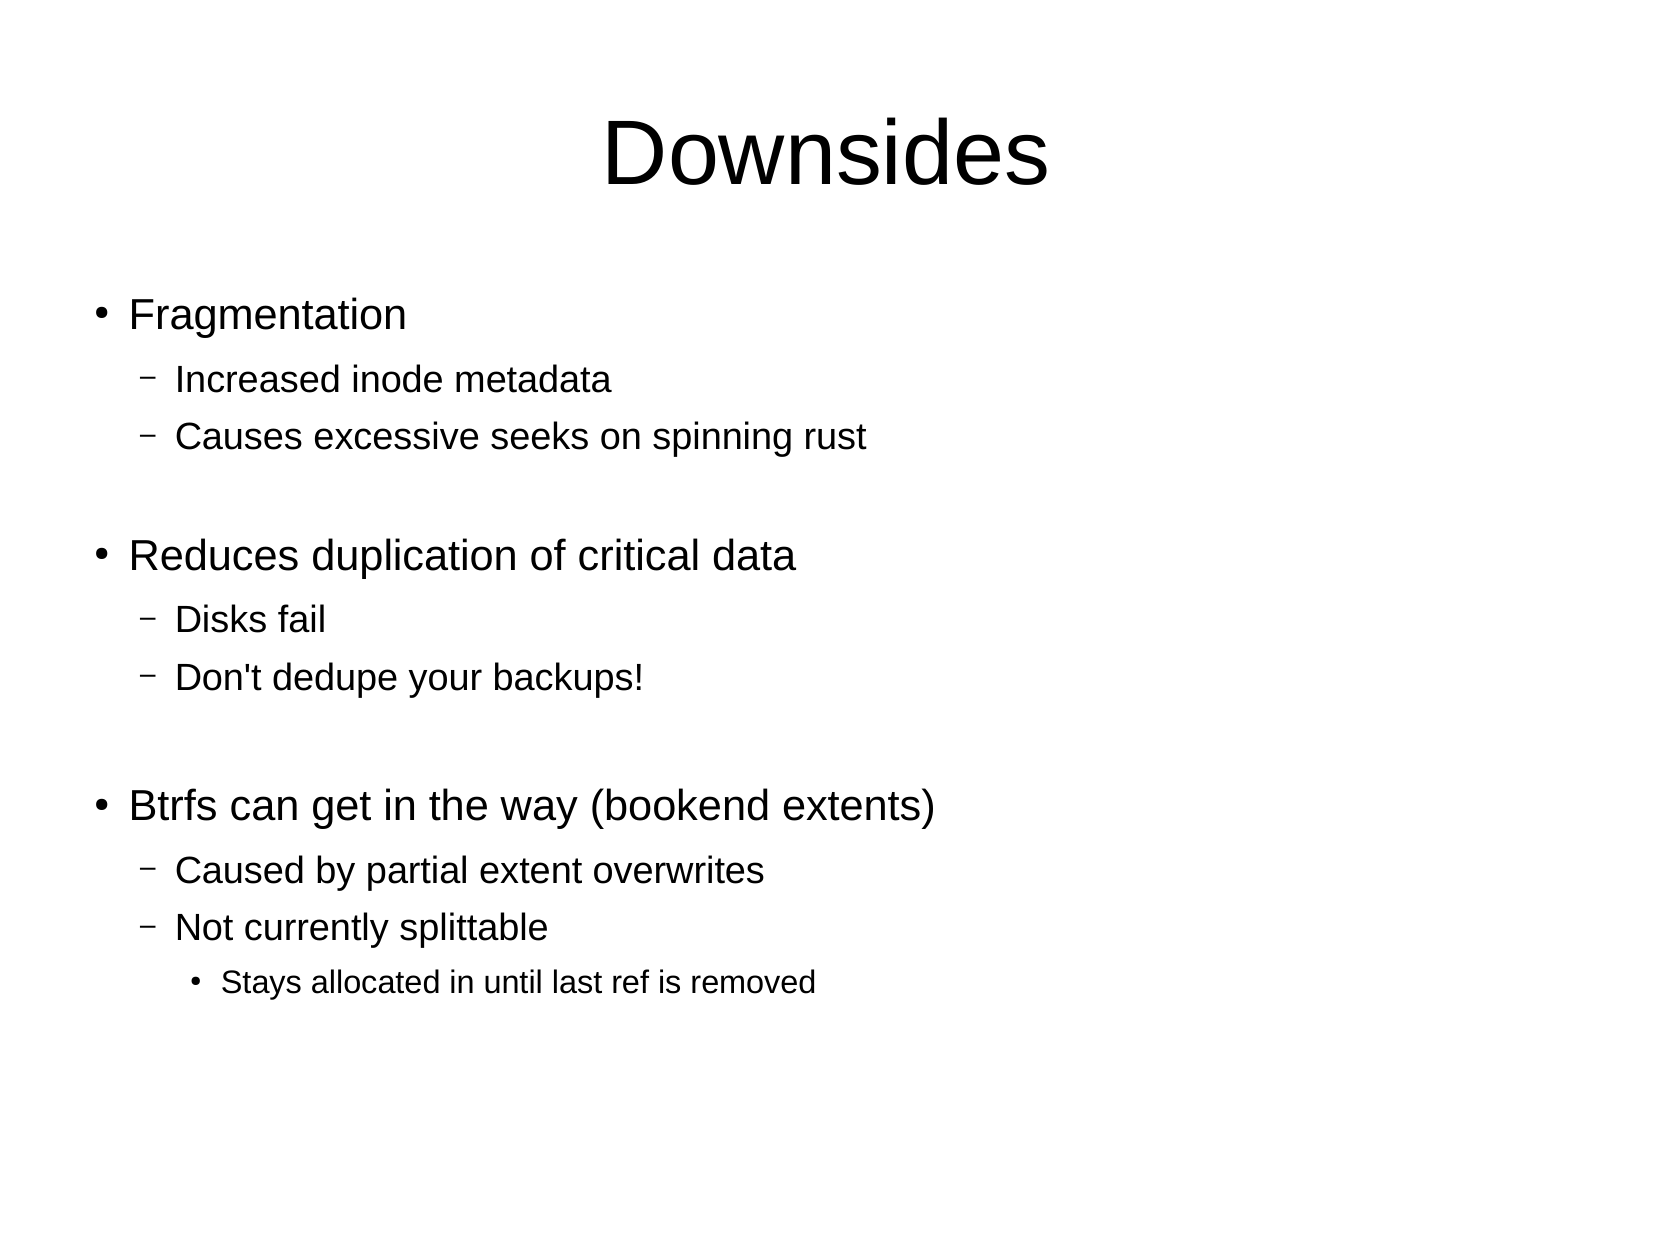

# Downsides
Fragmentation
Increased inode metadata
Causes excessive seeks on spinning rust
Reduces duplication of critical data
Disks fail
Don't dedupe your backups!
Btrfs can get in the way (bookend extents)
Caused by partial extent overwrites
Not currently splittable
Stays allocated in until last ref is removed